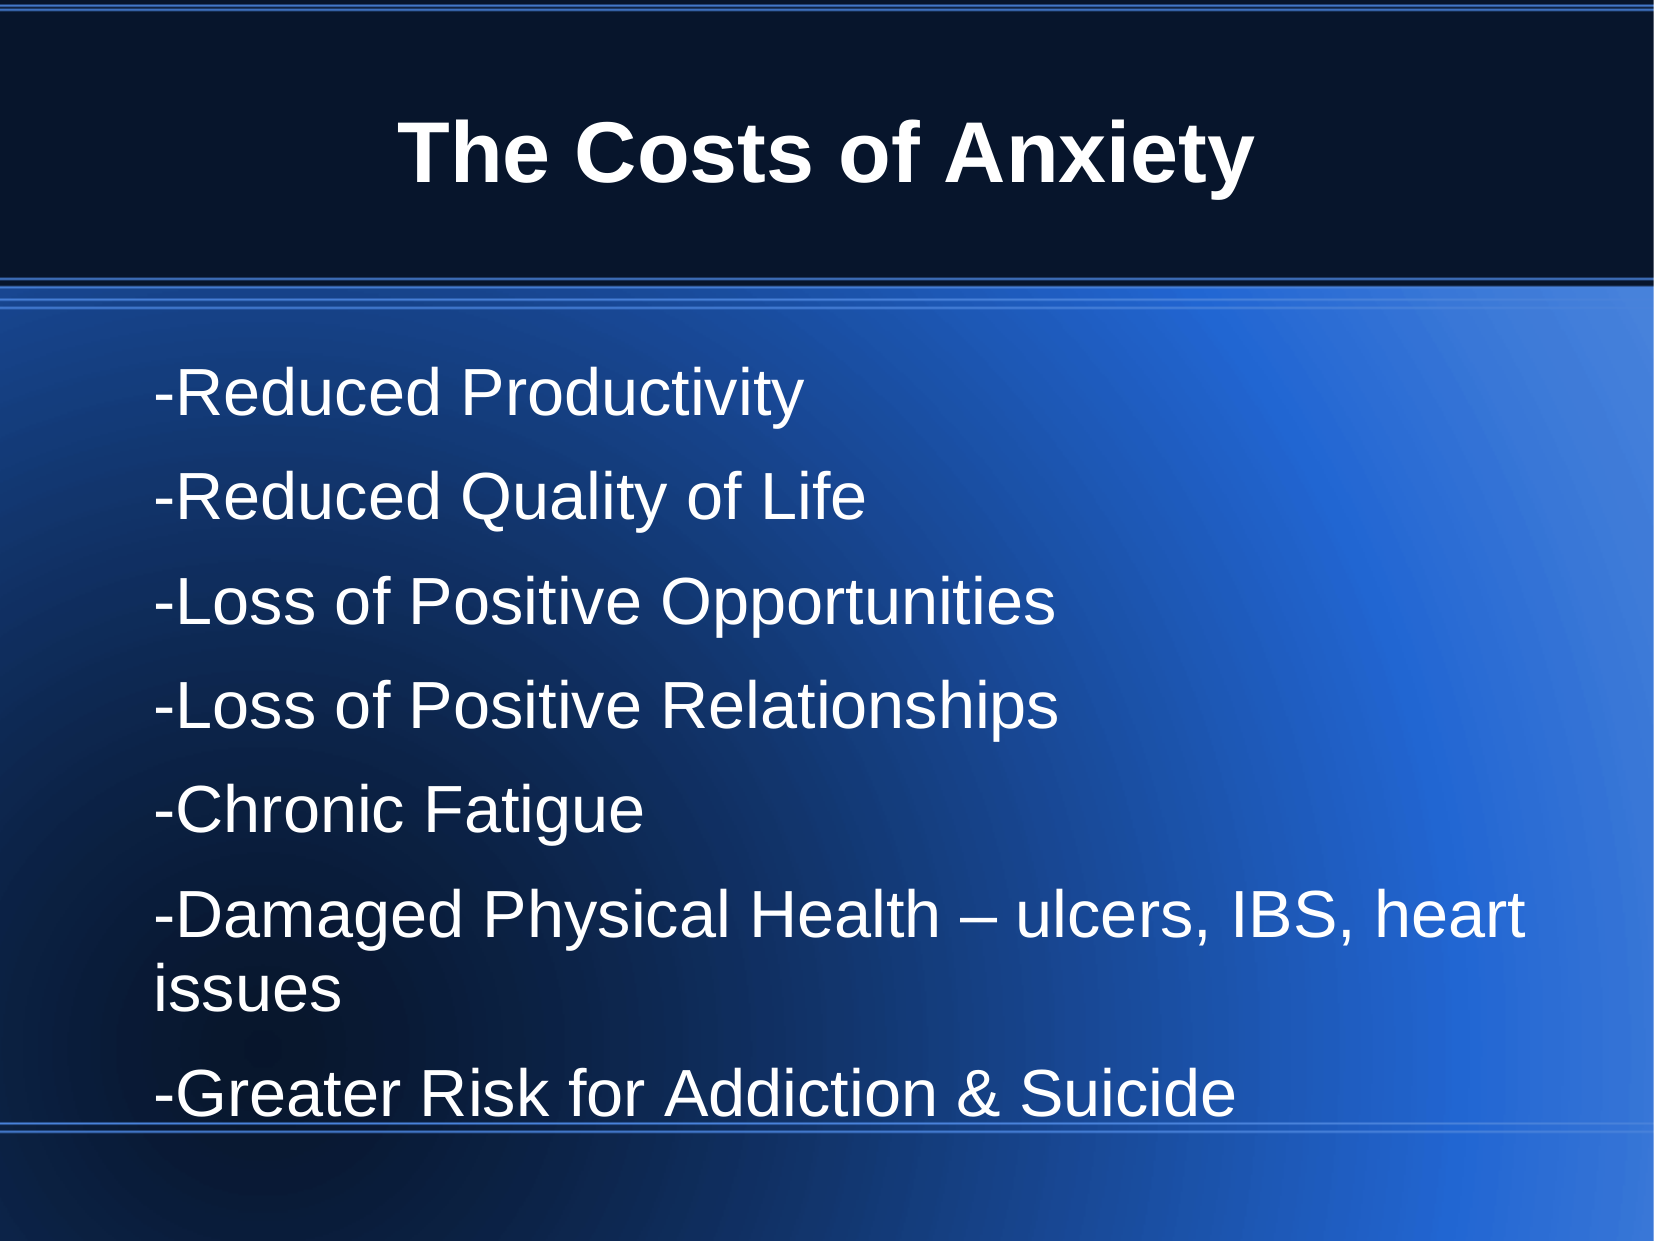

# The Costs of Anxiety
-Reduced Productivity
-Reduced Quality of Life
-Loss of Positive Opportunities
-Loss of Positive Relationships
-Chronic Fatigue
-Damaged Physical Health – ulcers, IBS, heart issues
-Greater Risk for Addiction & Suicide